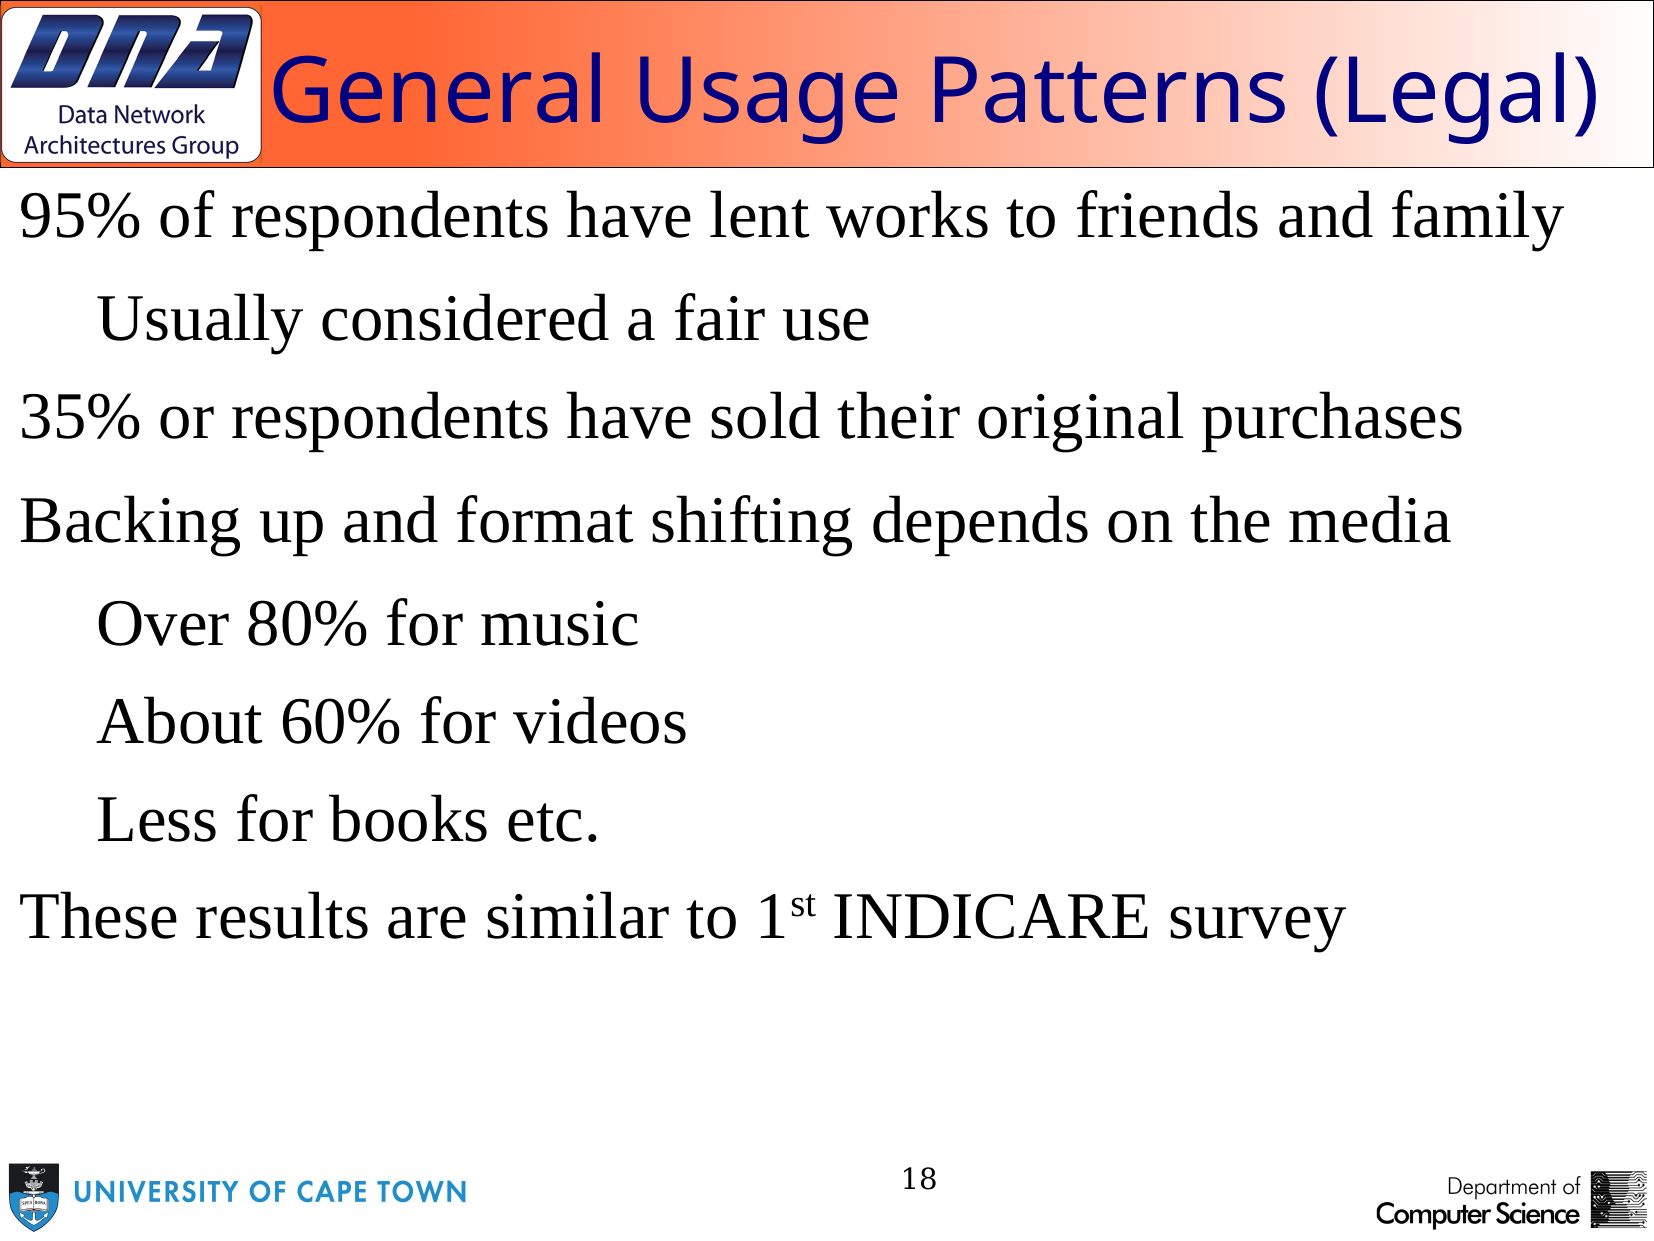

# General Usage Patterns (Legal)
95% of respondents have lent works to friends and family
Usually considered a fair use
35% or respondents have sold their original purchases
Backing up and format shifting depends on the media
Over 80% for music
About 60% for videos
Less for books etc.
These results are similar to 1st INDICARE survey
18